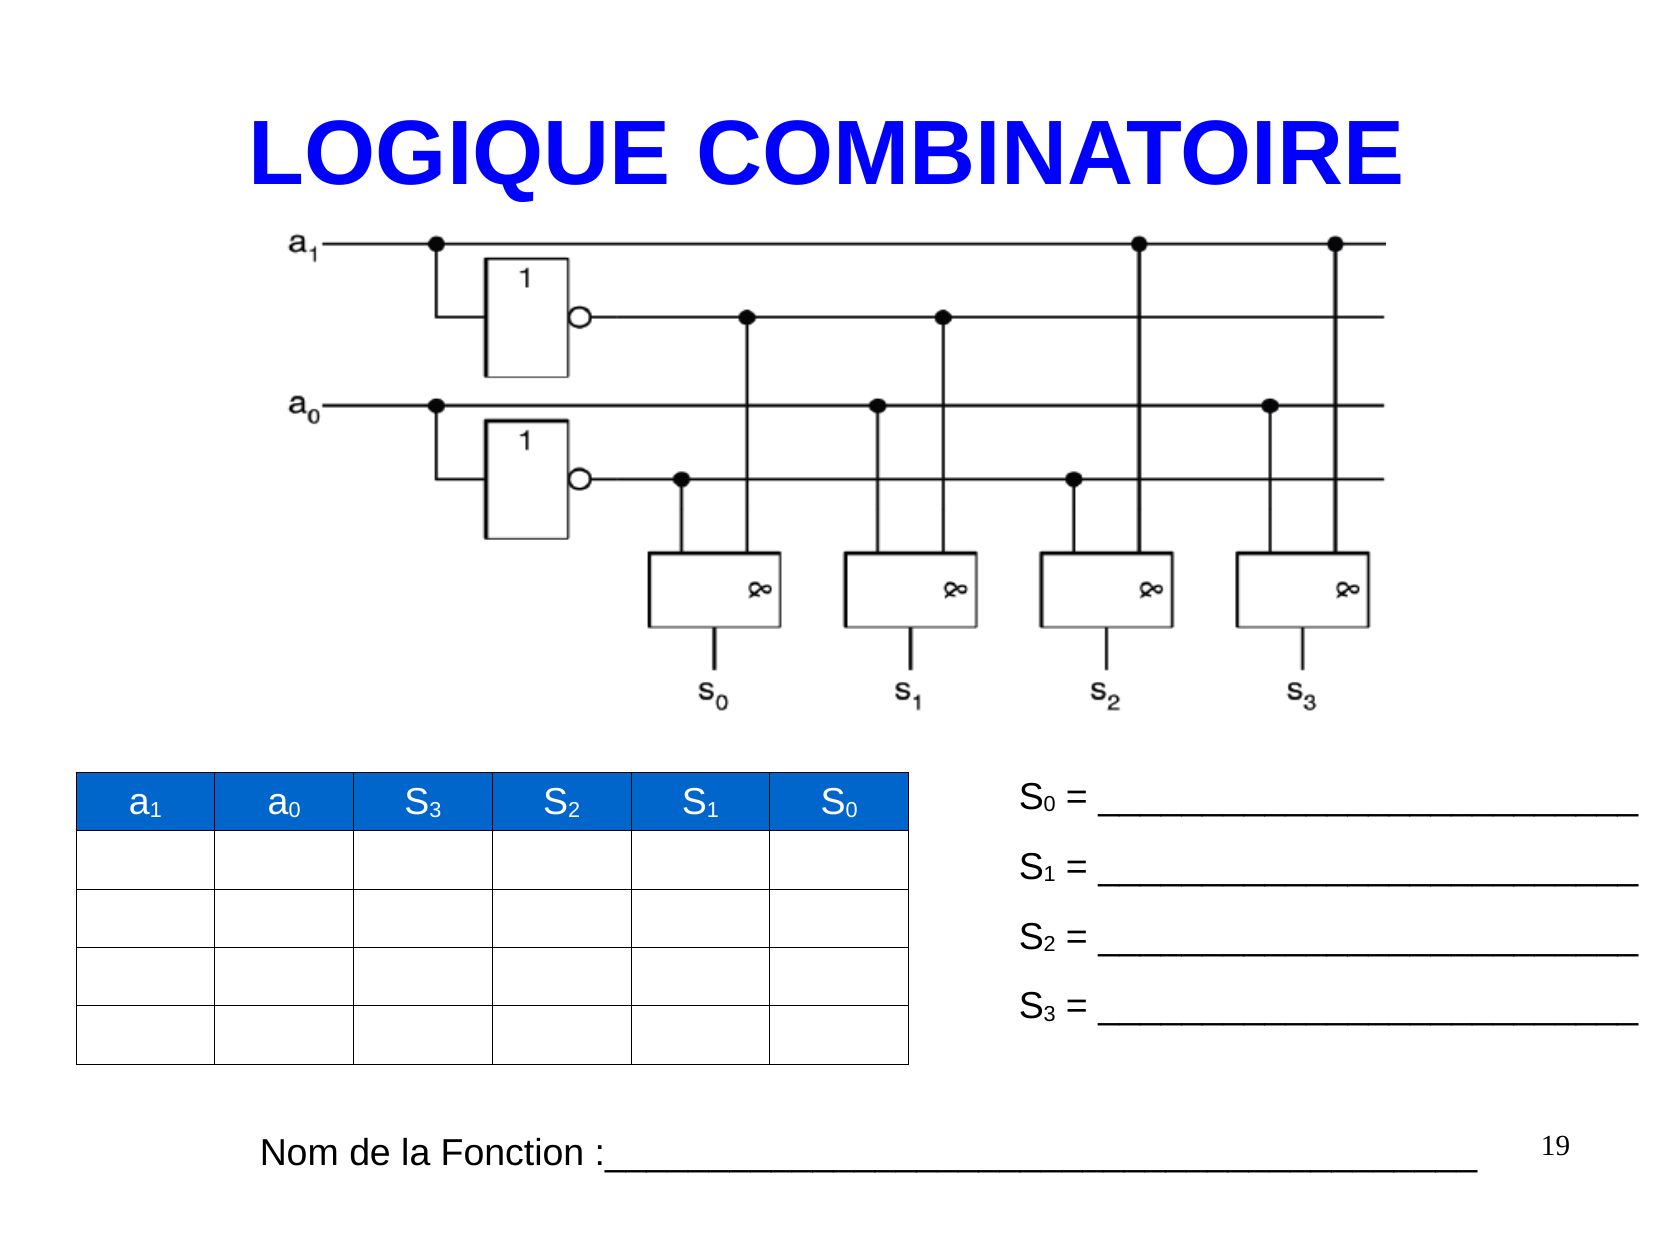

# LOGIQUE COMBINATOIRE
S0 = __________________________
S1 = __________________________
S2 = __________________________
S3 = __________________________
| a1 | a0 | S3 | S2 | S1 | S0 |
| --- | --- | --- | --- | --- | --- |
| | | | | | |
| | | | | | |
| | | | | | |
| | | | | | |
Nom de la Fonction :__________________________________________
19